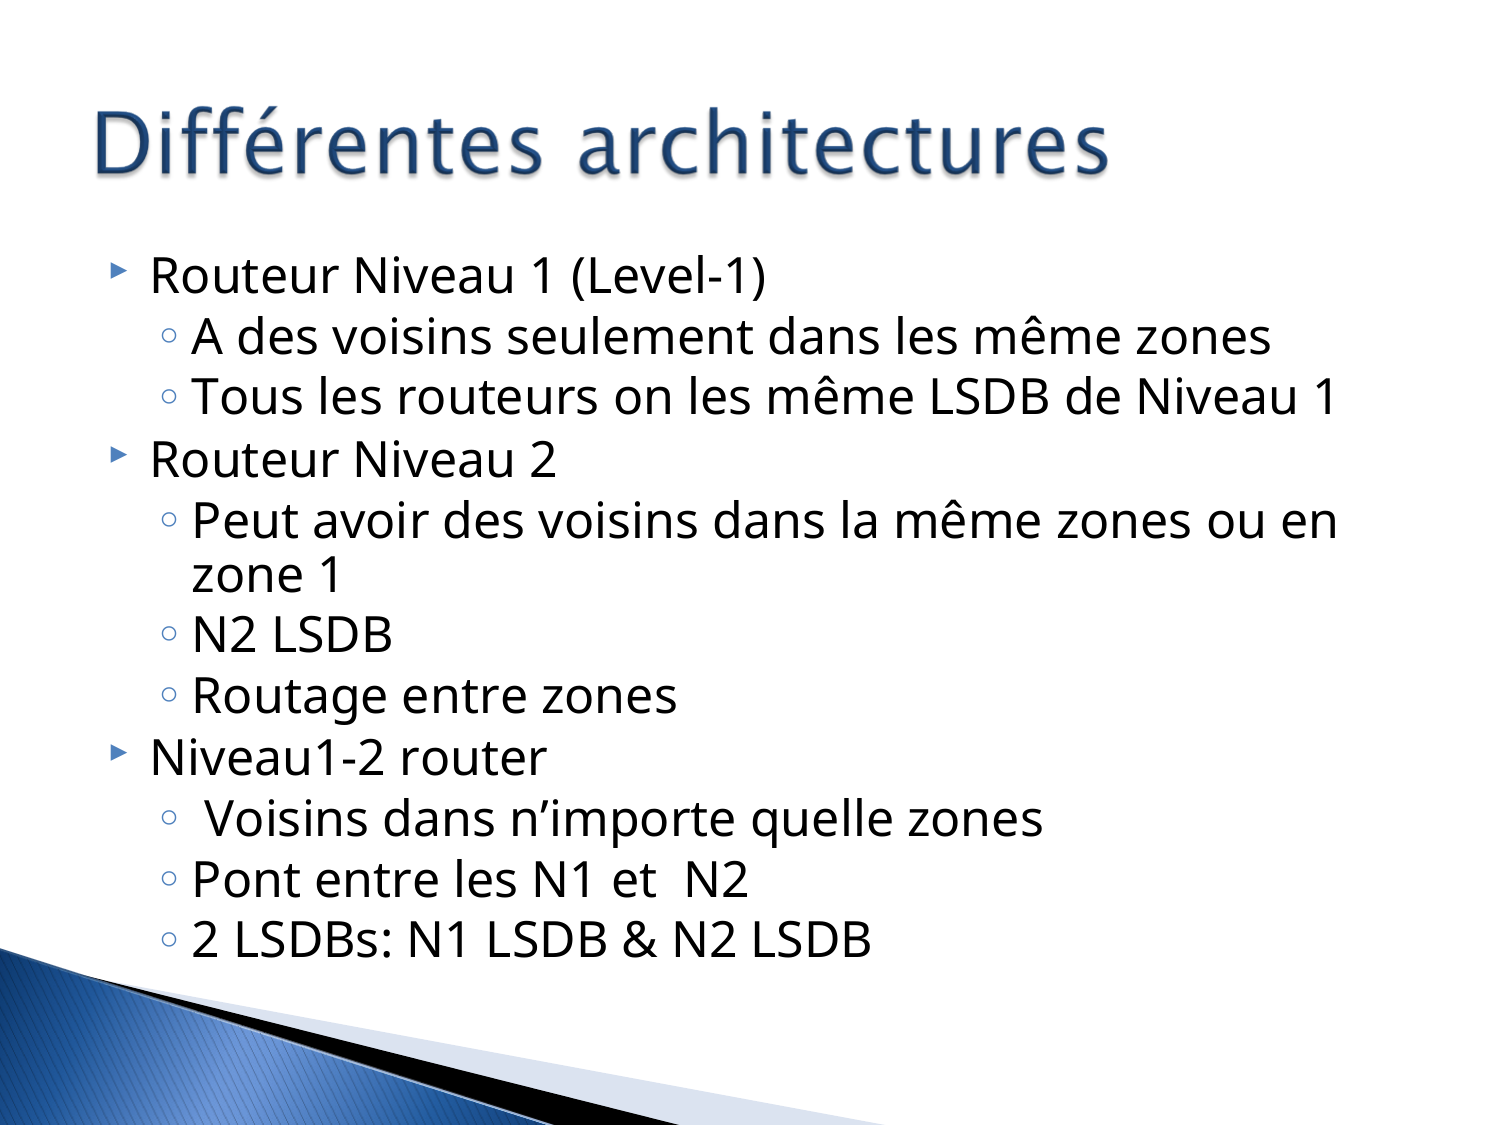

# Routeur Niveau 1 (Level-1)
A des voisins seulement dans les même zones
Tous les routeurs on les même LSDB de Niveau 1
Routeur Niveau 2
Peut avoir des voisins dans la même zones ou en zone 1
N2 LSDB
Routage entre zones
Niveau1-2 router
 Voisins dans n’importe quelle zones
Pont entre les N1 et N2
2 LSDBs: N1 LSDB & N2 LSDB